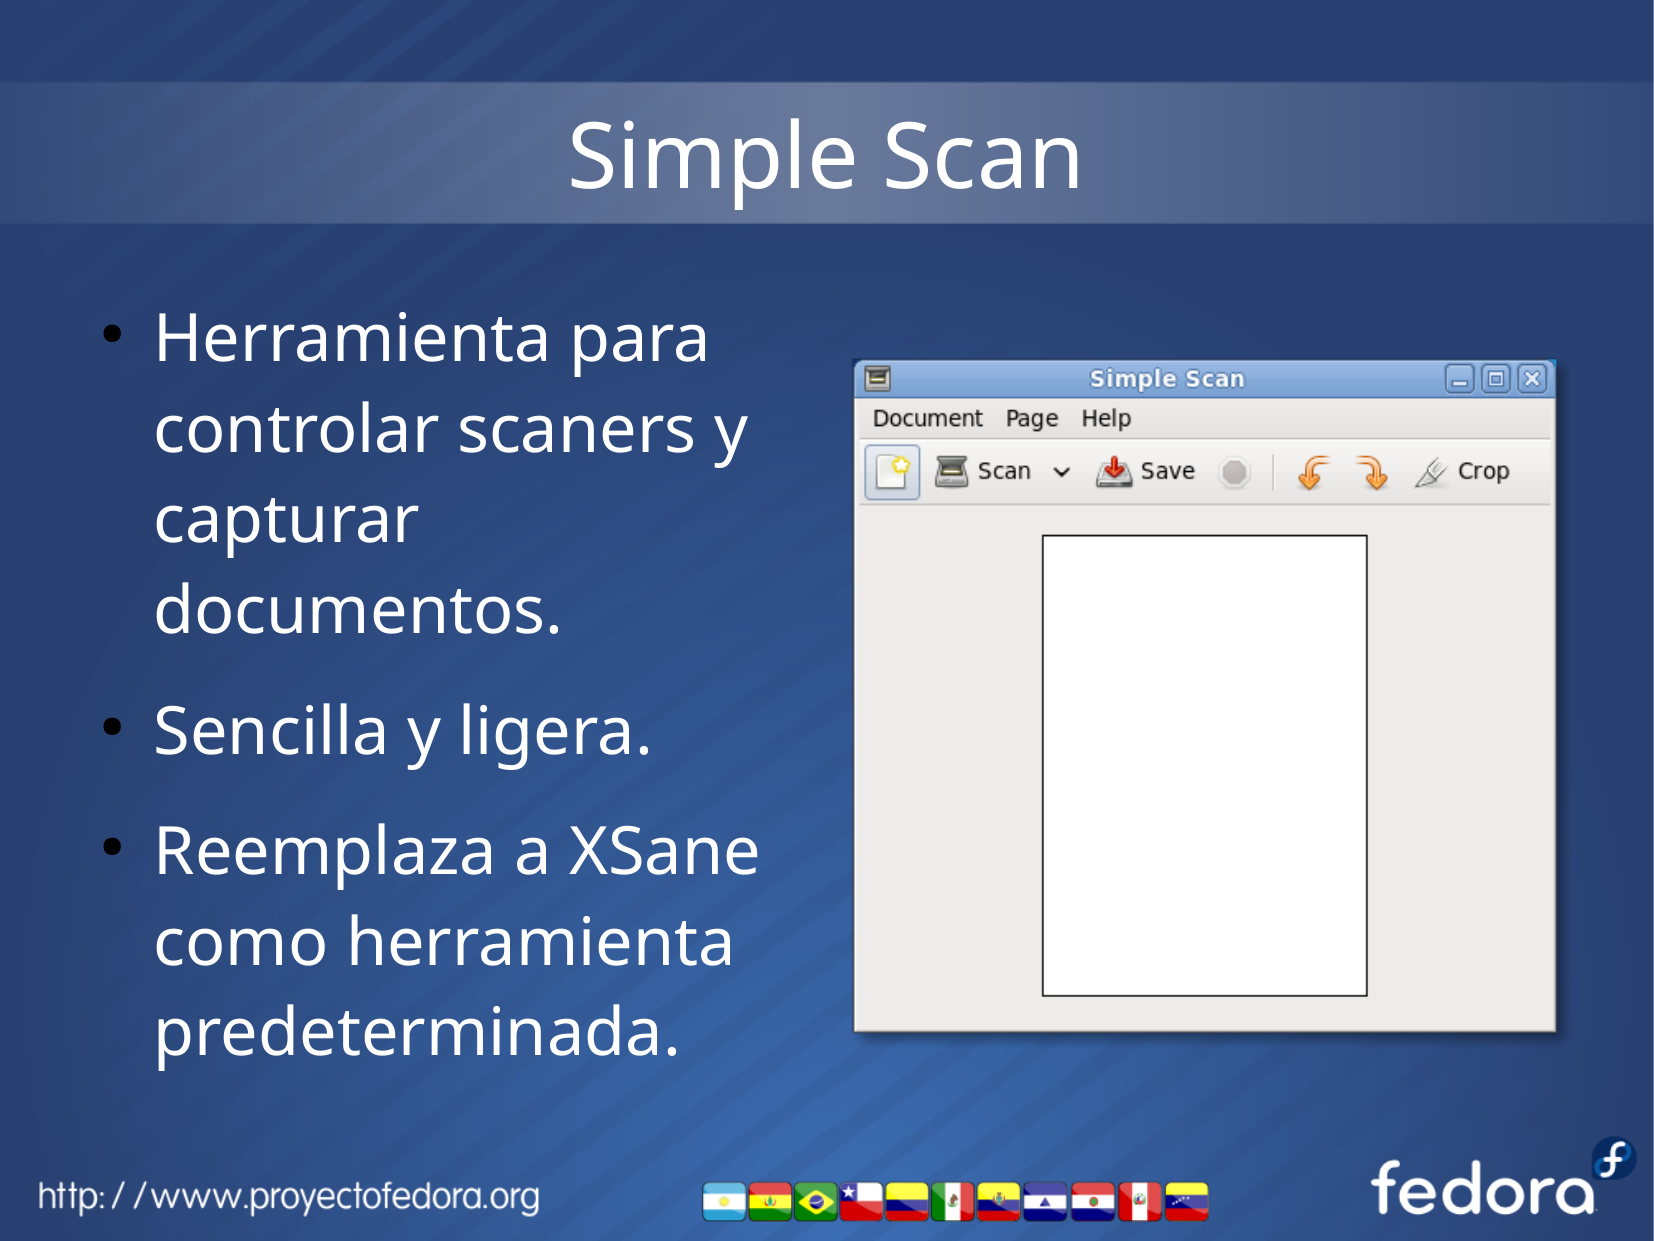

# Simple Scan
Herramienta para controlar scaners y capturar documentos.
Sencilla y ligera.
Reemplaza a XSane como herramienta predeterminada.